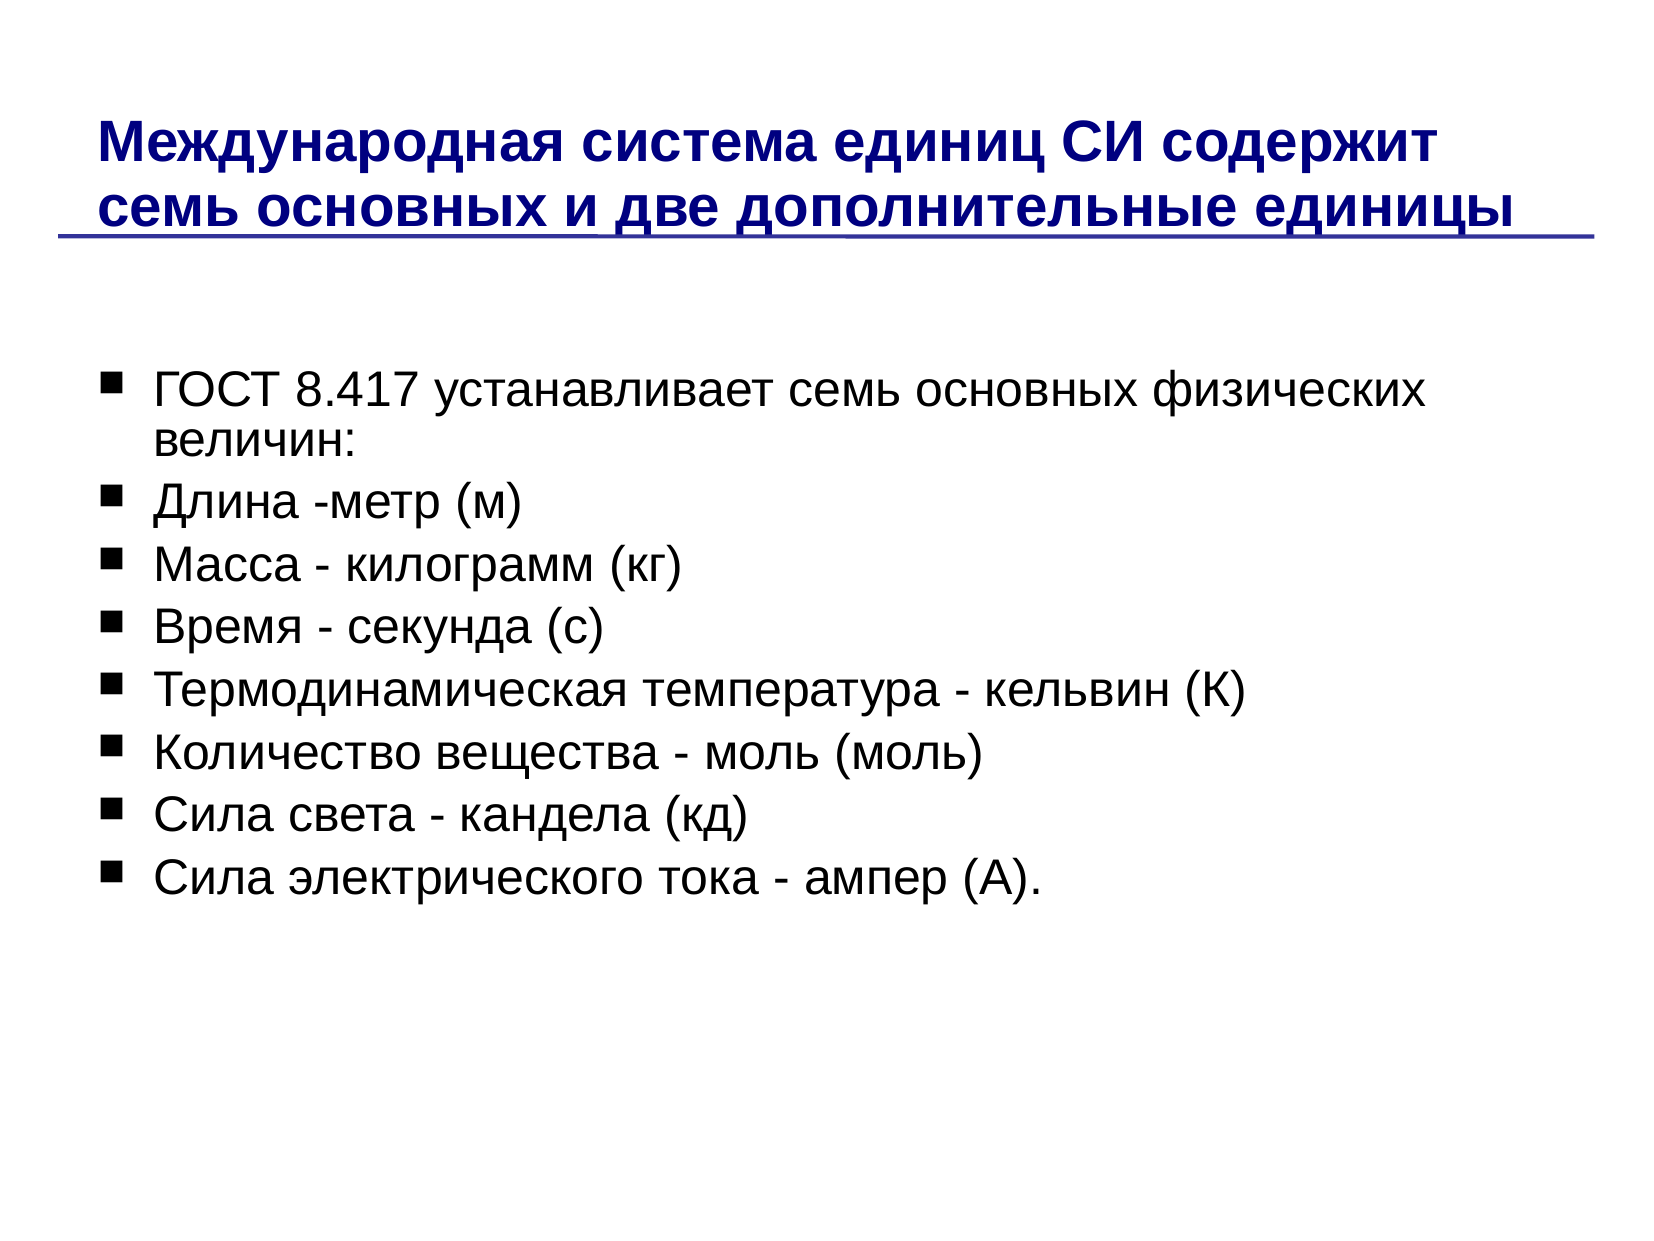

# Международная система единиц СИ содержит семь основных и две дополнительные единицы
ГОСТ 8.417 устанавливает семь основных физических величин:
Длина -метр (м)
Масса - килограмм (кг)
Время - секунда (с)
Термодинамическая температура - кельвин (К)
Количество вещества - моль (моль)
Сила света - кандела (кд)
Сила электрического тока - ампер (А).